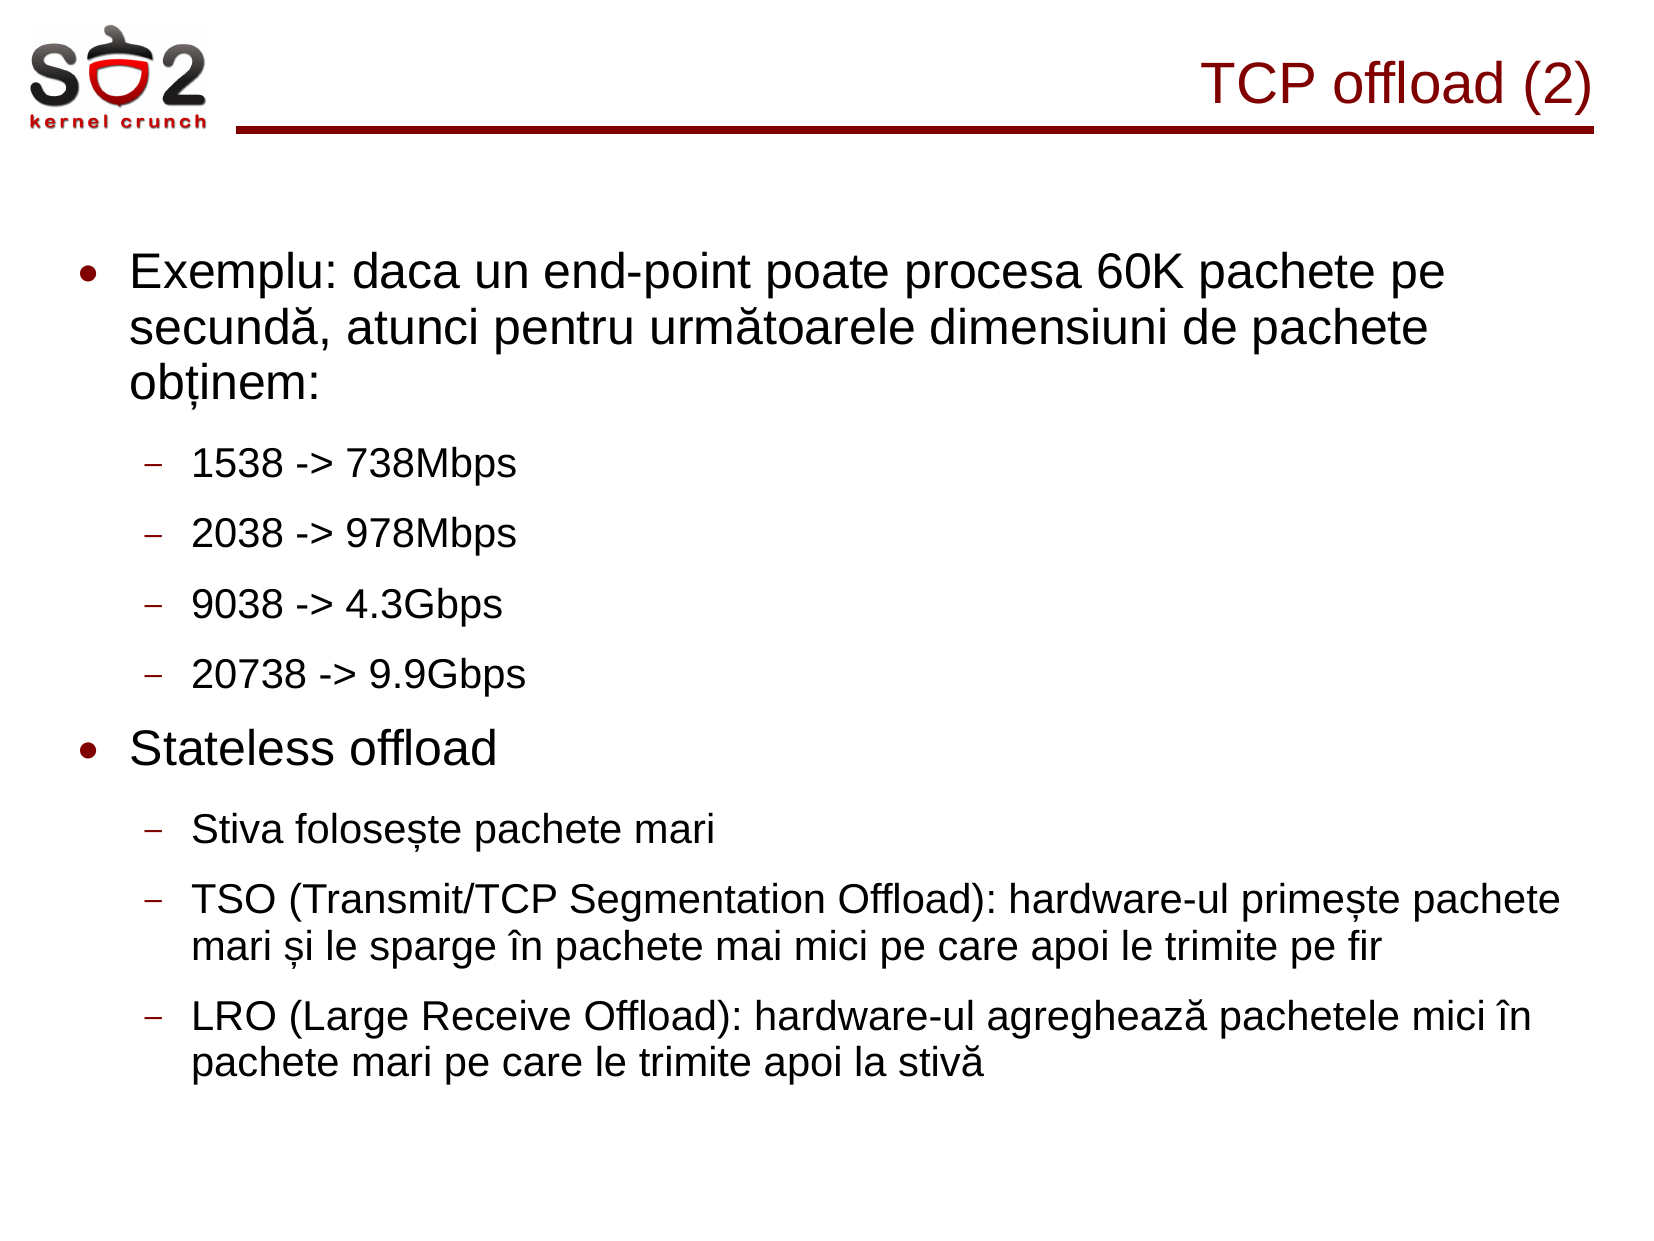

# TCP offload (2)
Exemplu: daca un end-point poate procesa 60K pachete pe secundă, atunci pentru următoarele dimensiuni de pachete obținem:
1538 -> 738Mbps
2038 -> 978Mbps
9038 -> 4.3Gbps
20738 -> 9.9Gbps
Stateless offload
Stiva folosește pachete mari
TSO (Transmit/TCP Segmentation Offload): hardware-ul primește pachete mari și le sparge în pachete mai mici pe care apoi le trimite pe fir
LRO (Large Receive Offload): hardware-ul agreghează pachetele mici în pachete mari pe care le trimite apoi la stivă